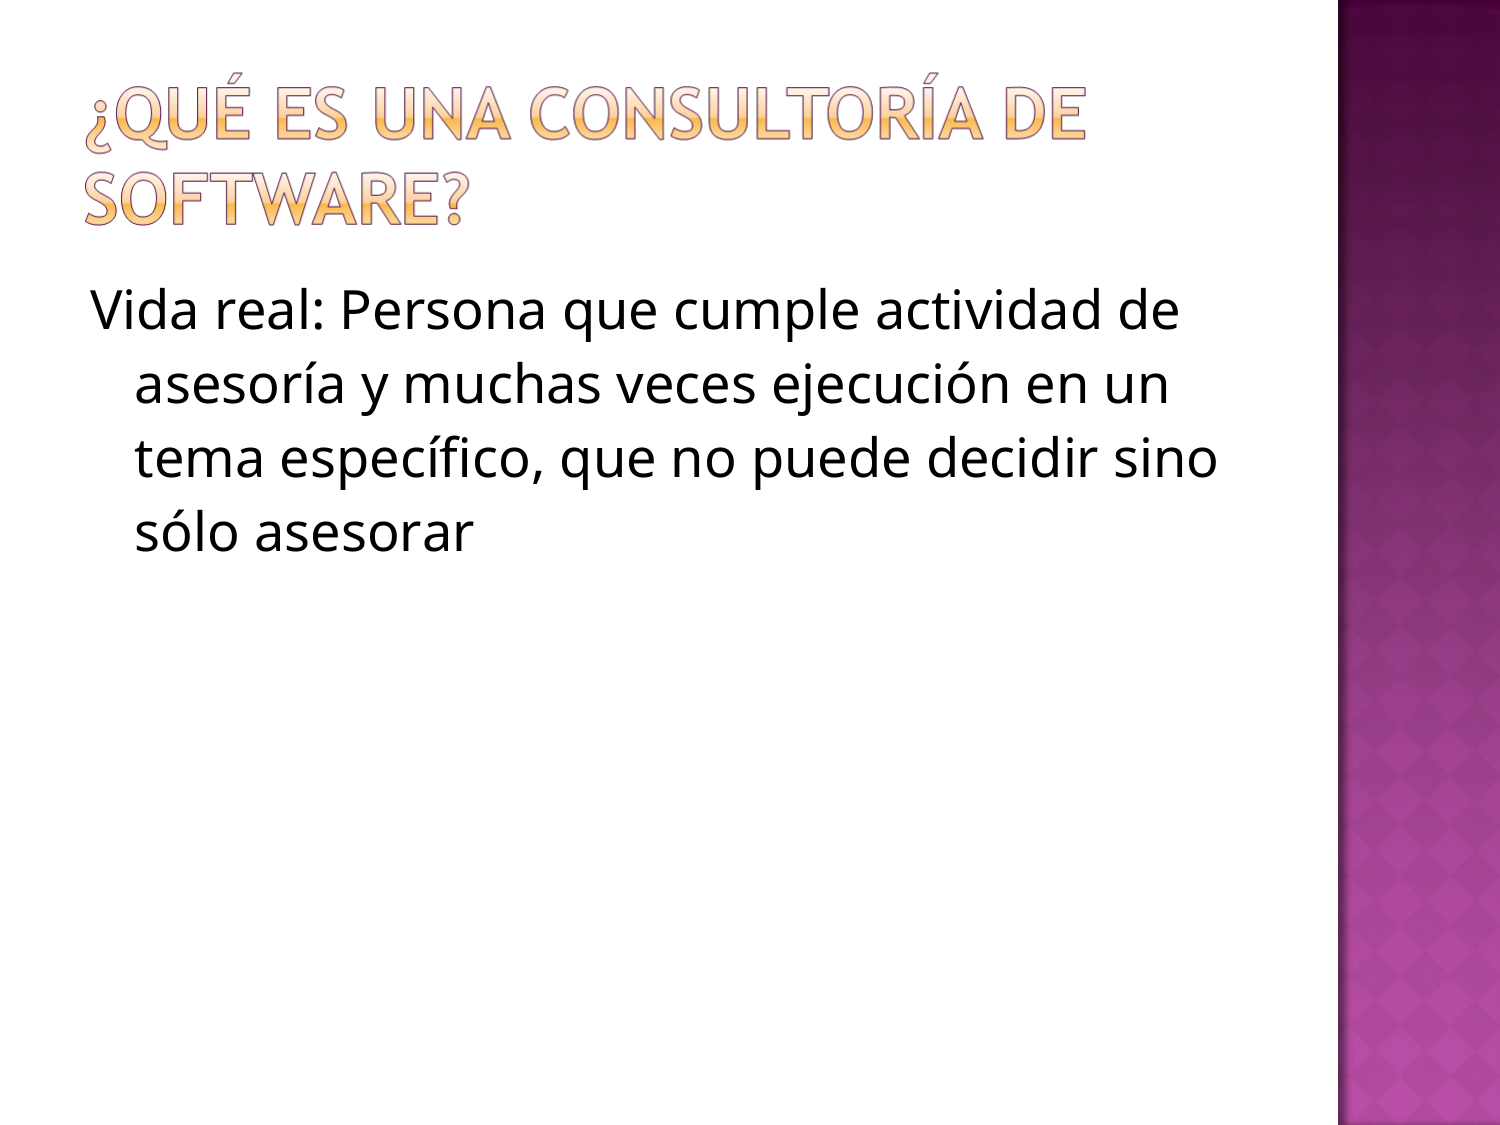

# Vida real: Persona que cumple actividad de asesoría y muchas veces ejecución en un tema específico, que no puede decidir sino sólo asesorar